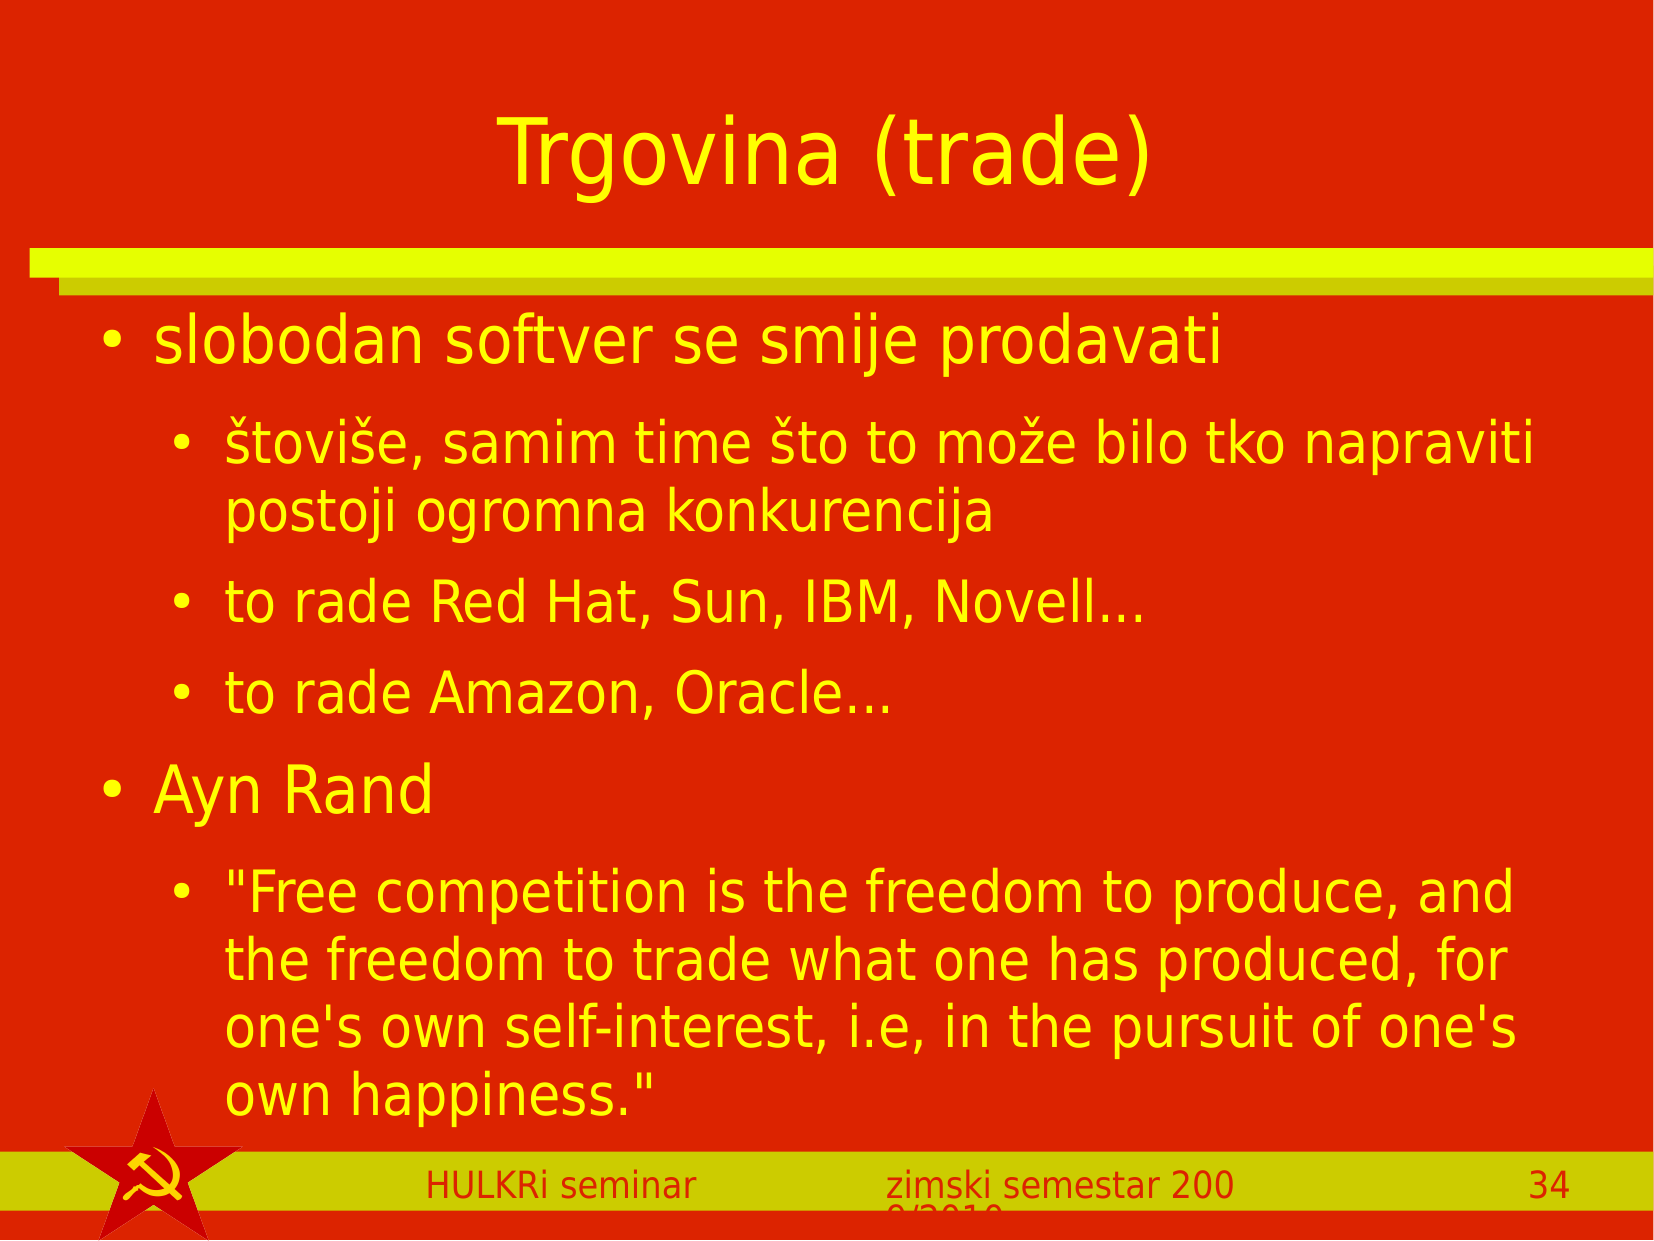

# Trgovina (trade)
slobodan softver se smije prodavati
štoviše, samim time što to može bilo tko napraviti postoji ogromna konkurencija
to rade Red Hat, Sun, IBM, Novell...
to rade Amazon, Oracle...
Ayn Rand
"Free competition is the freedom to produce, and the freedom to trade what one has produced, for one's own self-interest, i.e, in the pursuit of one's own happiness."
HULKRi seminar
zimski semestar 2009/2010.
34